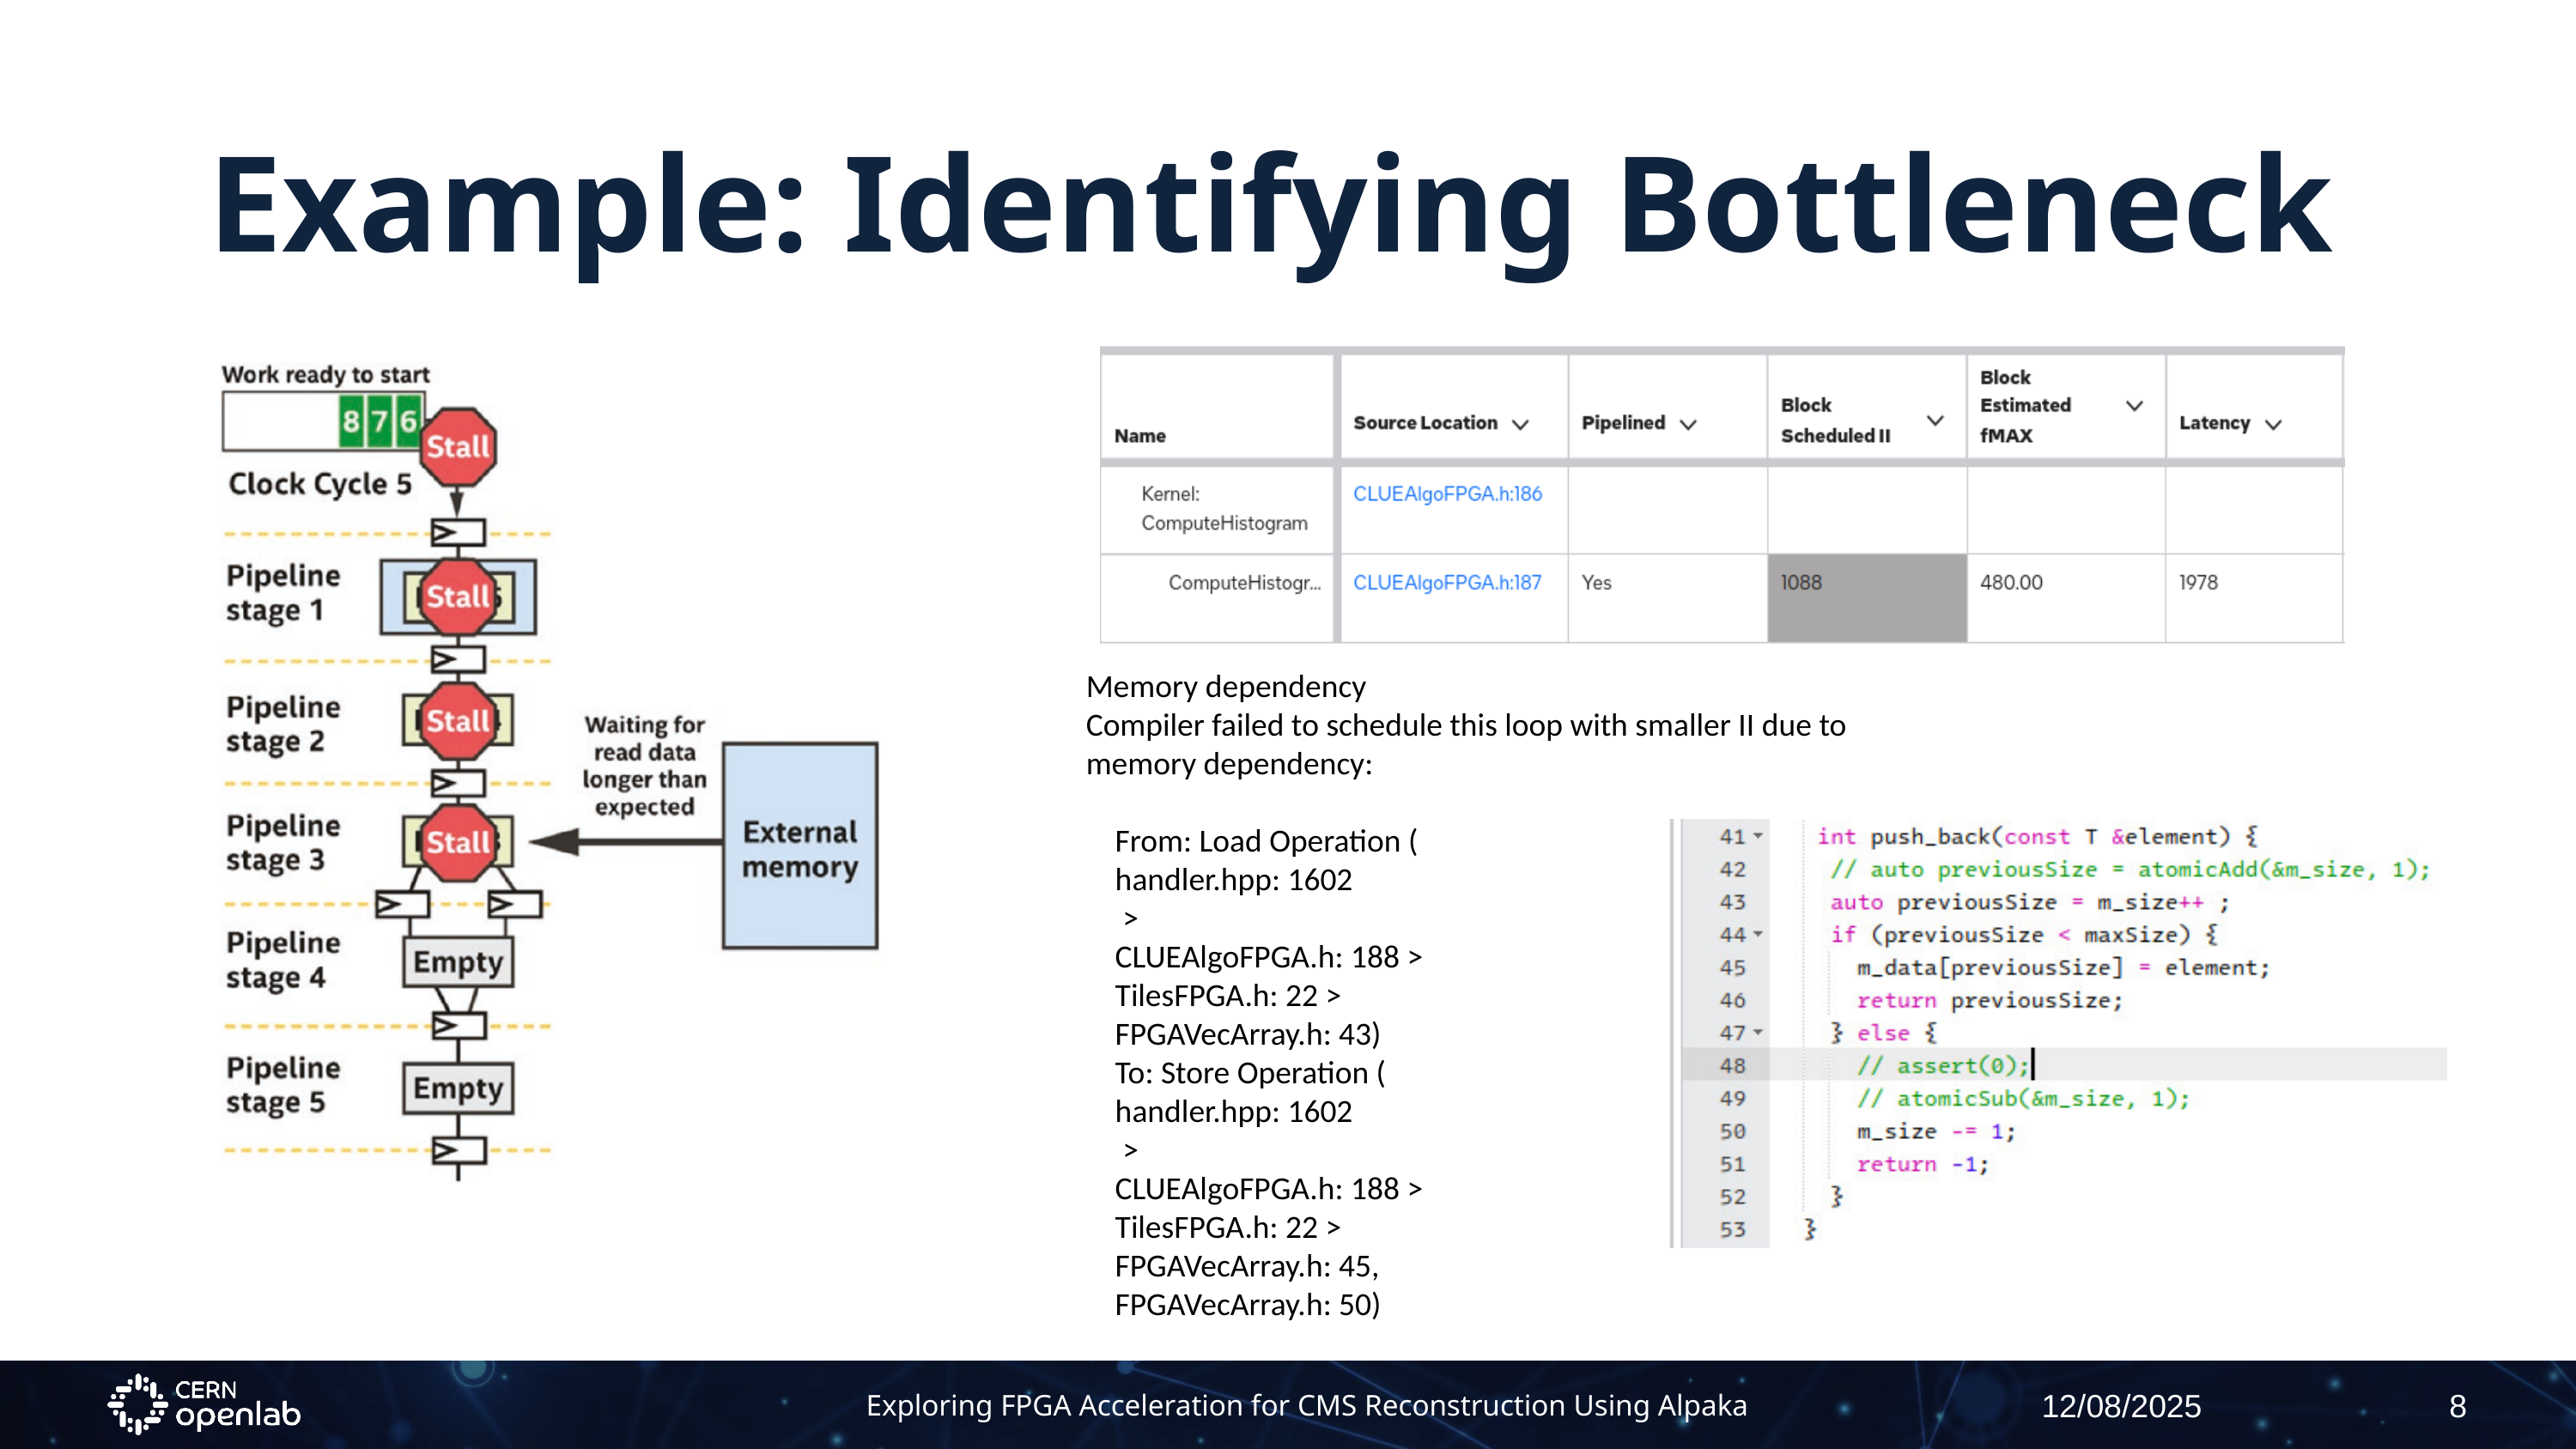

Example: Identifying Bottleneck
Memory dependency
Compiler failed to schedule this loop with smaller II due to memory dependency:
 From: Load Operation (
 handler.hpp: 1602
 >
 CLUEAlgoFPGA.h: 188 >
 TilesFPGA.h: 22 >
 FPGAVecArray.h: 43)
 To: Store Operation (
 handler.hpp: 1602
 >
 CLUEAlgoFPGA.h: 188 >
 TilesFPGA.h: 22 >
 FPGAVecArray.h: 45,
 FPGAVecArray.h: 50)
Exploring FPGA Acceleration for CMS Reconstruction Using Alpaka
12/08/2025
8